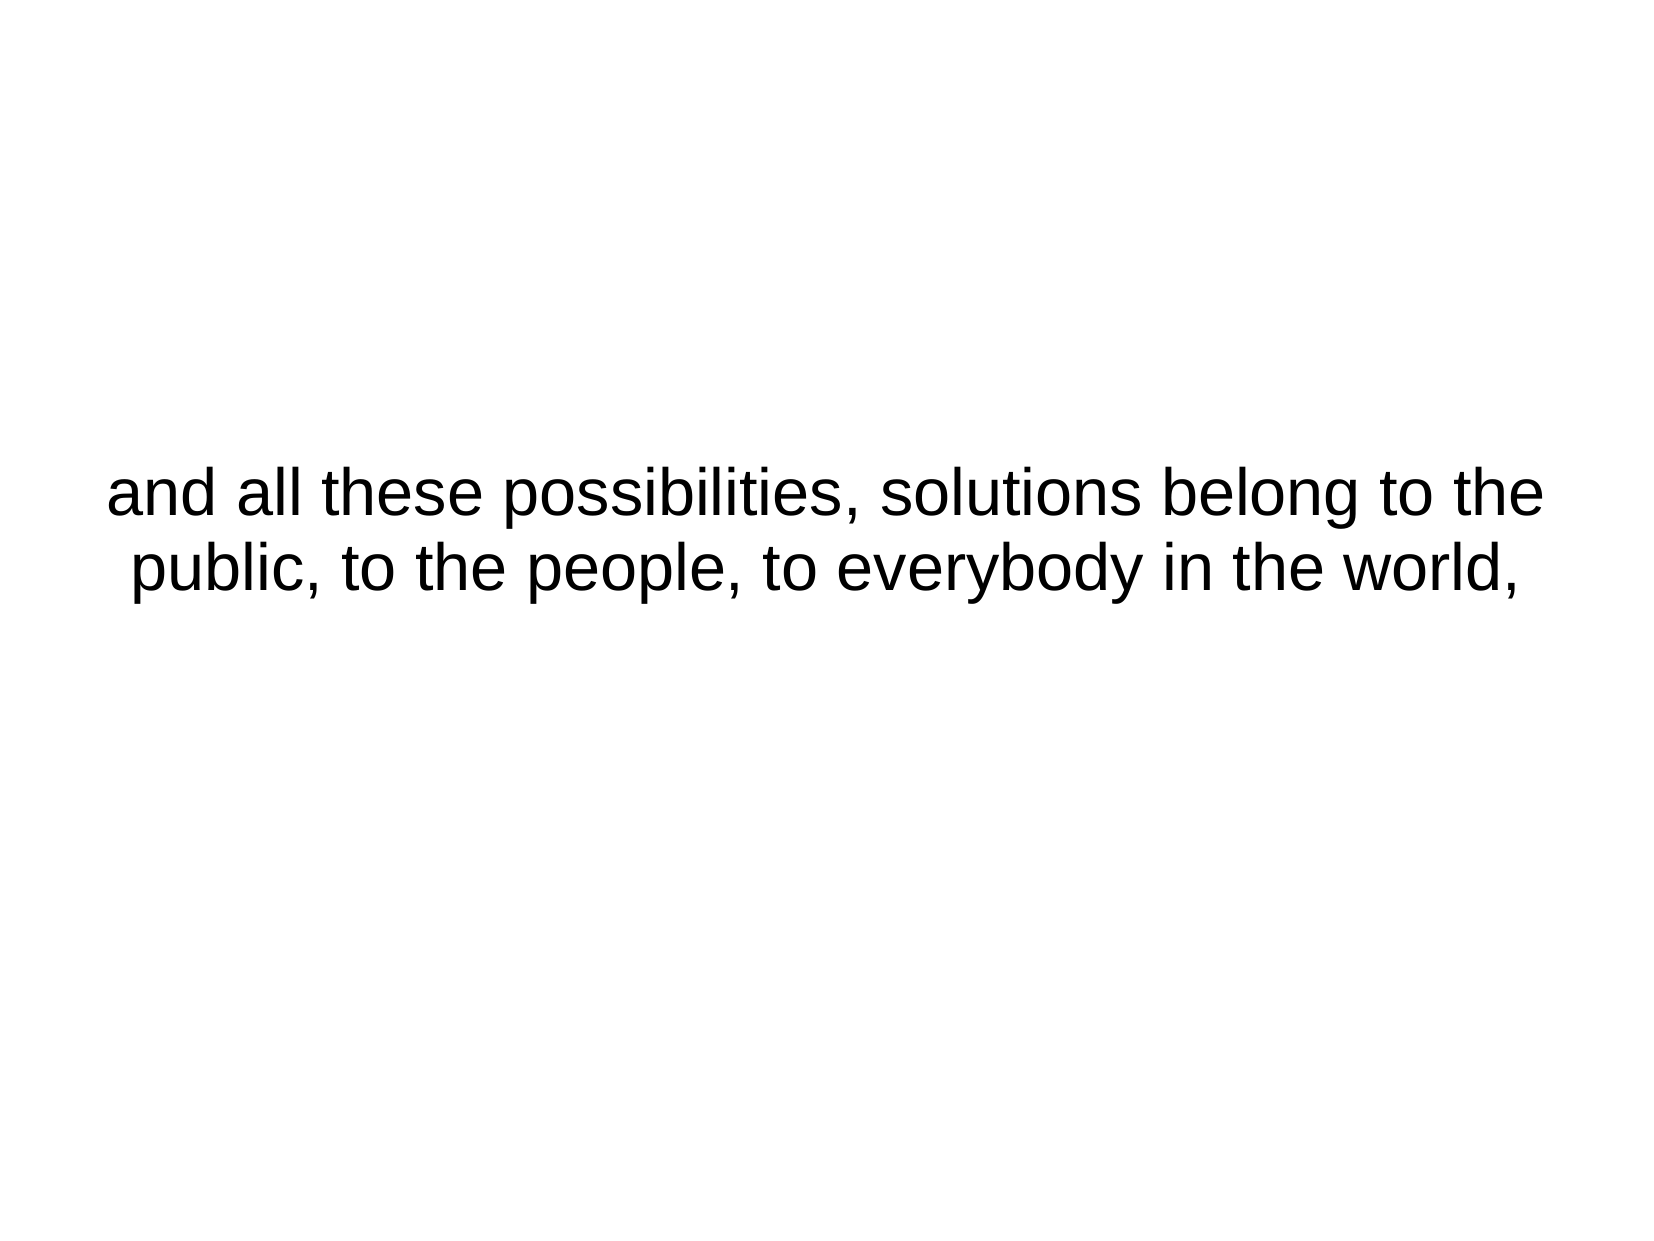

# and all these possibilities, solutions belong to the public, to the people, to everybody in the world,